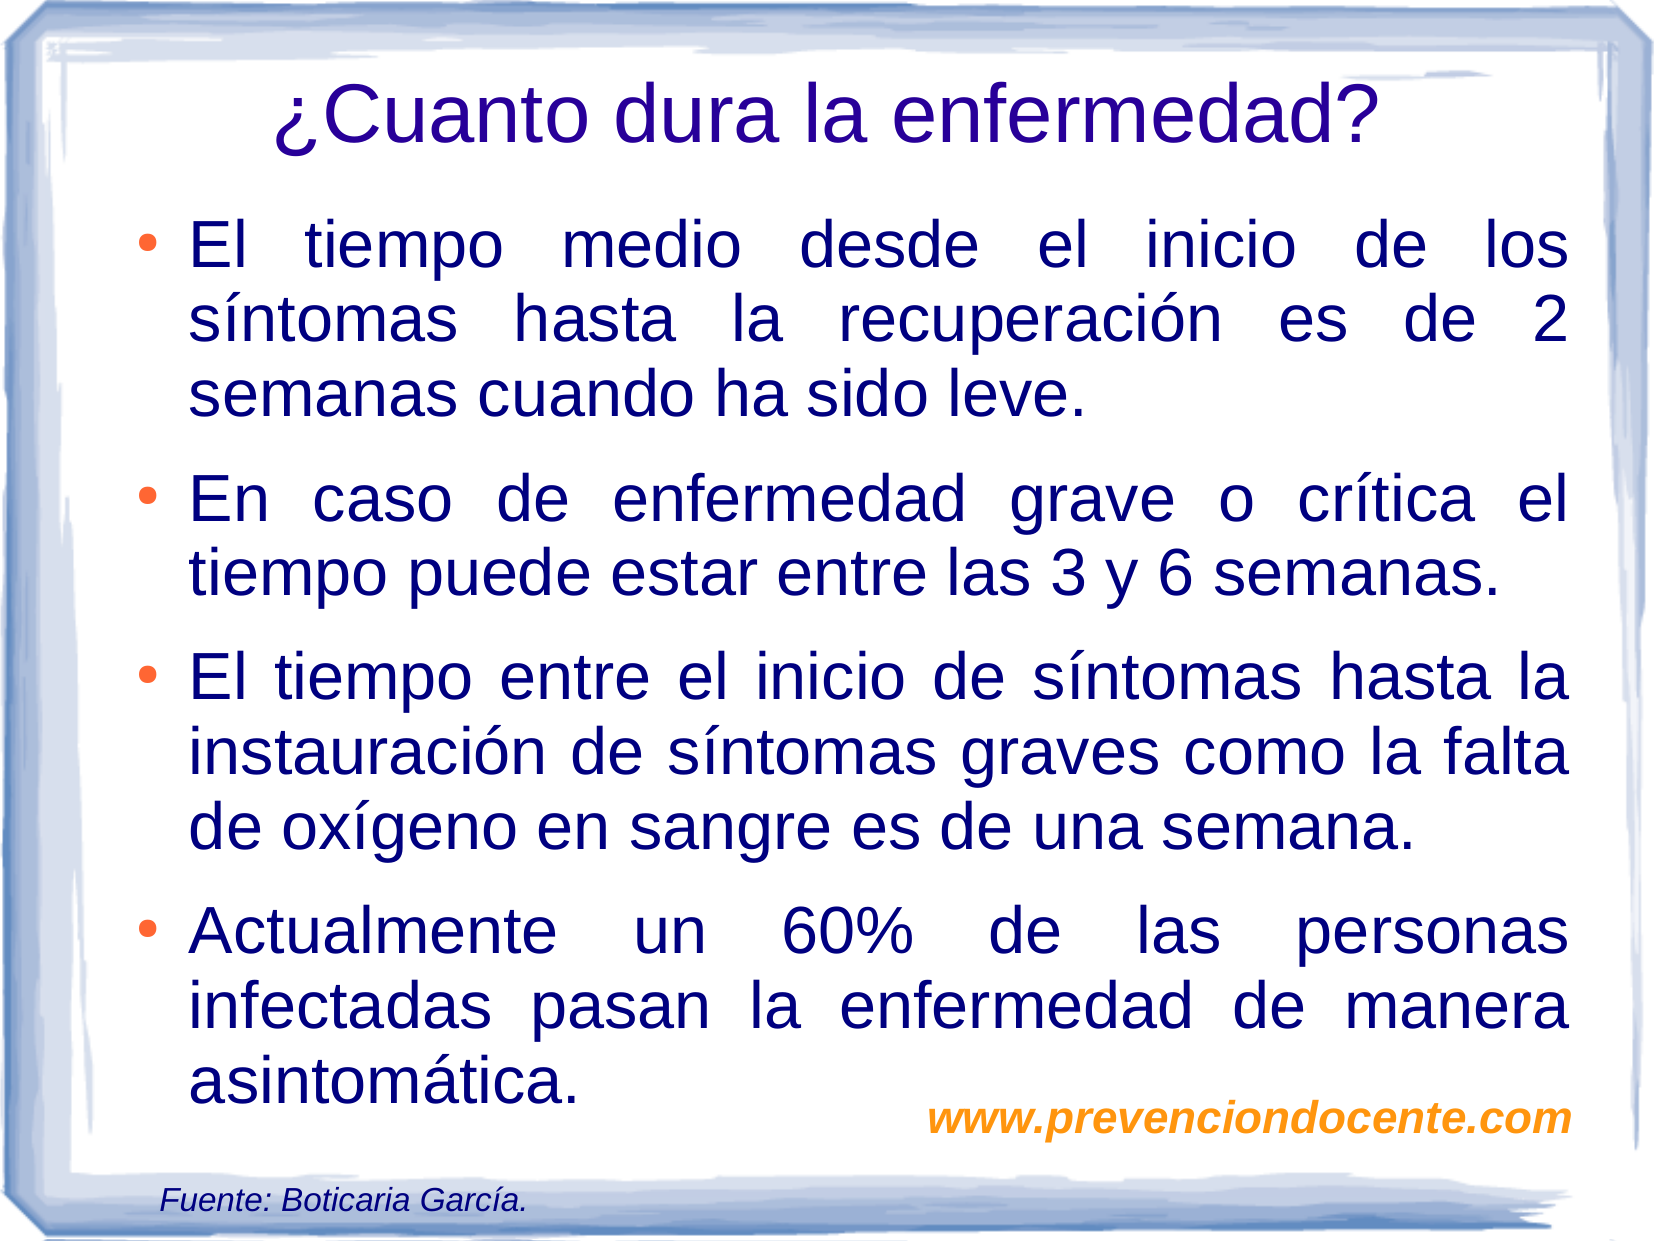

# ¿Cuanto dura la enfermedad?
El tiempo medio desde el inicio de los síntomas hasta la recuperación es de 2 semanas cuando ha sido leve.
En caso de enfermedad grave o crítica el tiempo puede estar entre las 3 y 6 semanas.
El tiempo entre el inicio de síntomas hasta la instauración de síntomas graves como la falta de oxígeno en sangre es de una semana.
Actualmente un 60% de las personas infectadas pasan la enfermedad de manera asintomática.
www.prevenciondocente.com
Fuente: Boticaria García.